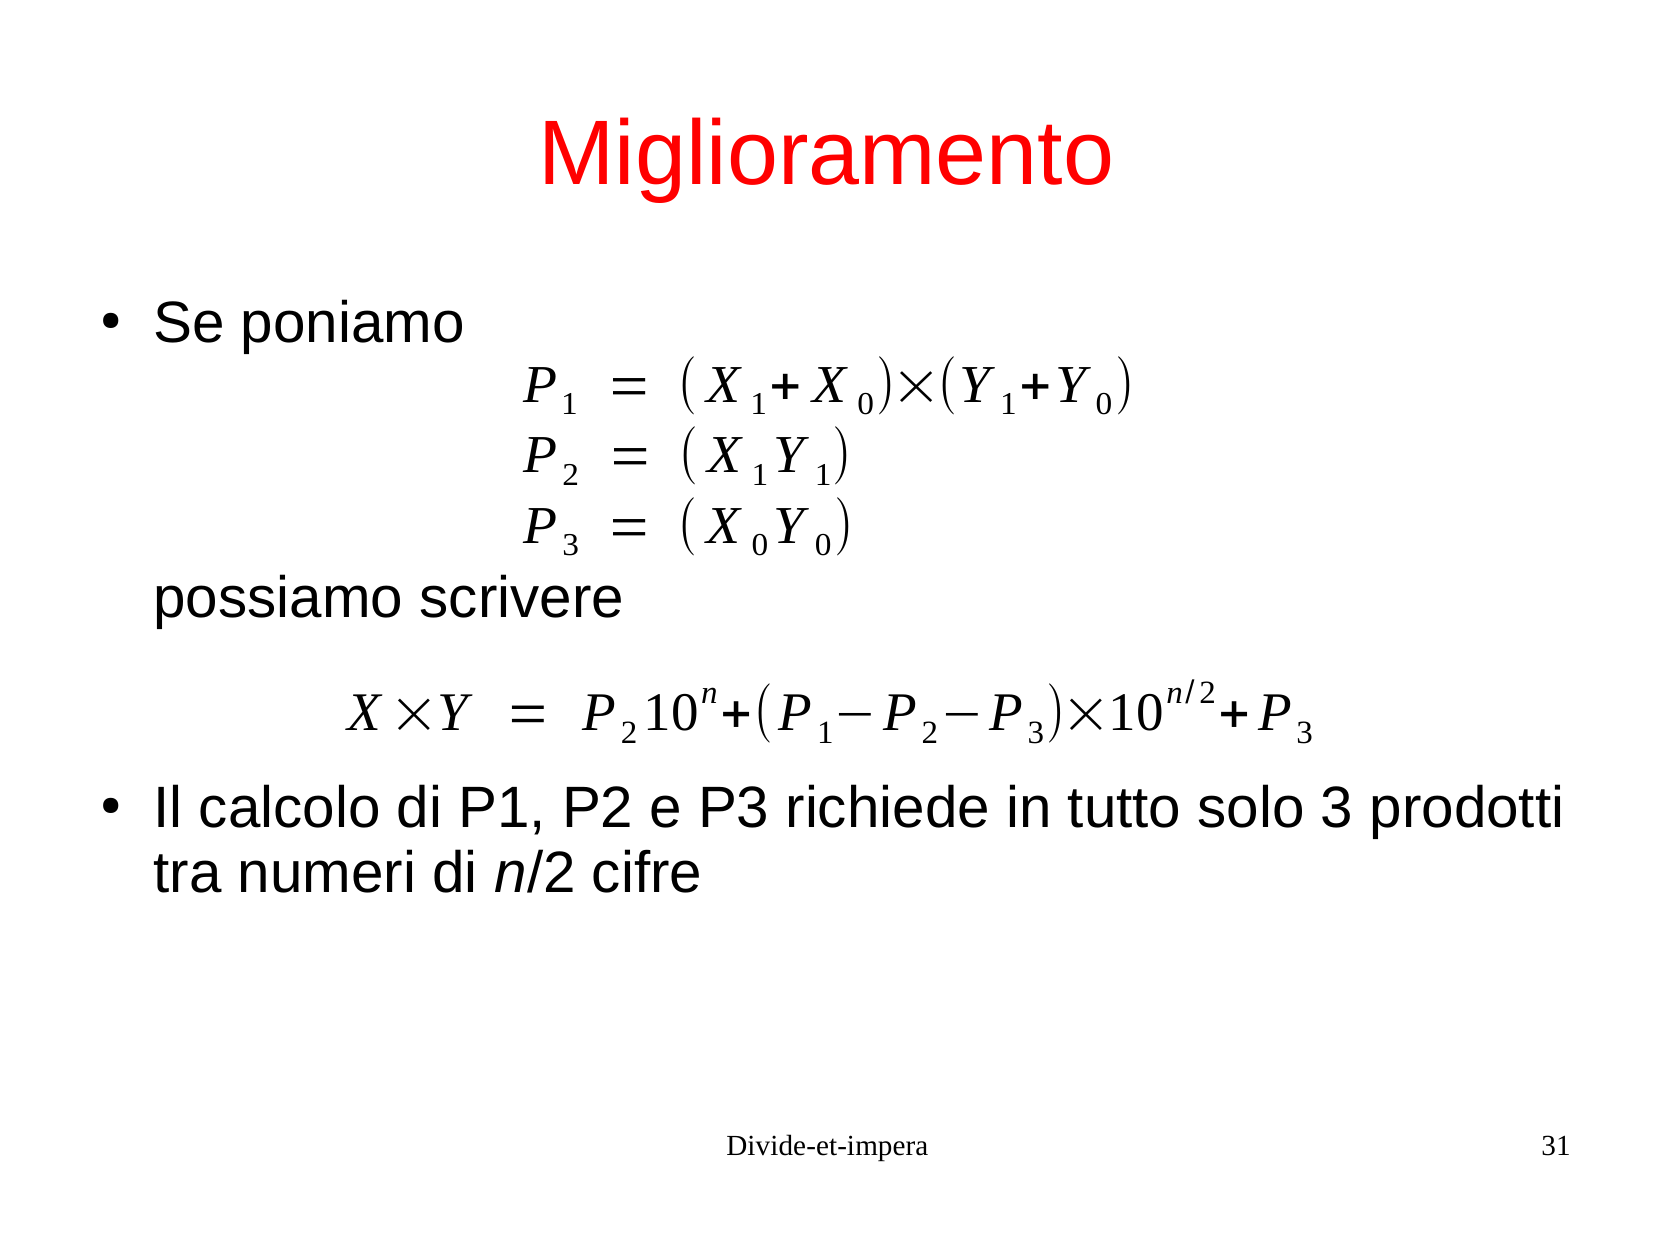

# Miglioramento
Se poniamo
possiamo scrivere
Il calcolo di P1, P2 e P3 richiede in tutto solo 3 prodotti tra numeri di n/2 cifre
Divide-et-impera
31